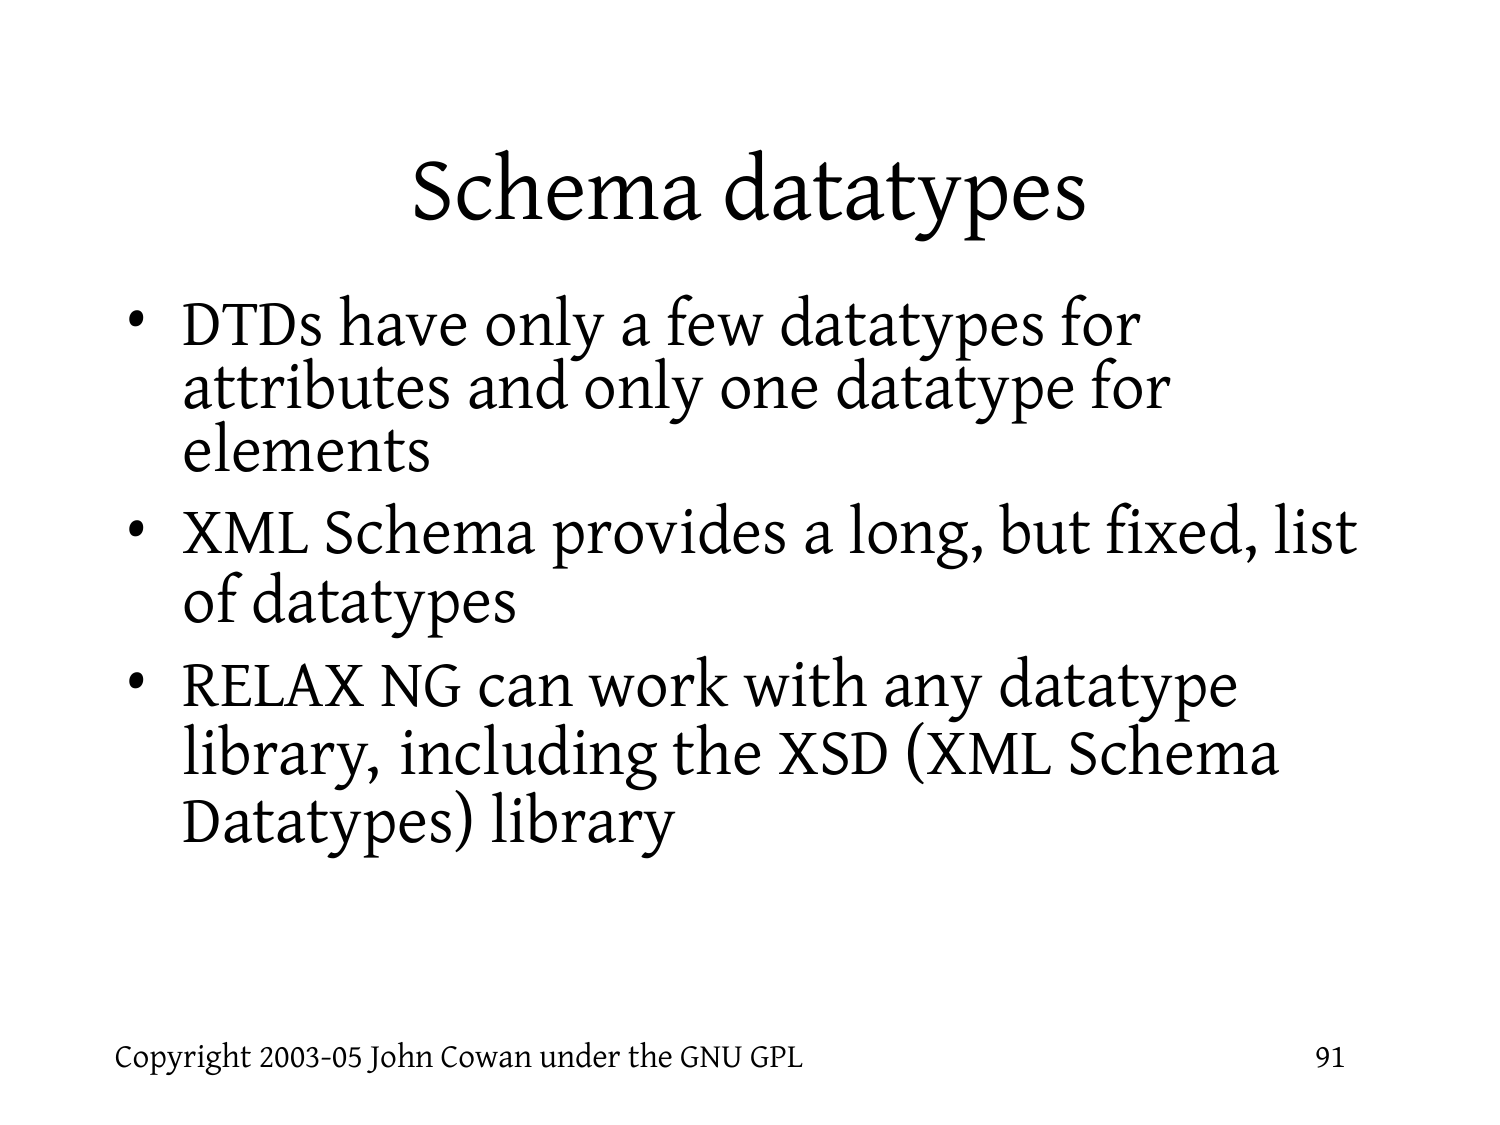

# Schema datatypes
DTDs have only a few datatypes for attributes and only one datatype for elements
XML Schema provides a long, but fixed, list of datatypes
RELAX NG can work with any datatype library, including the XSD (XML Schema Datatypes) library